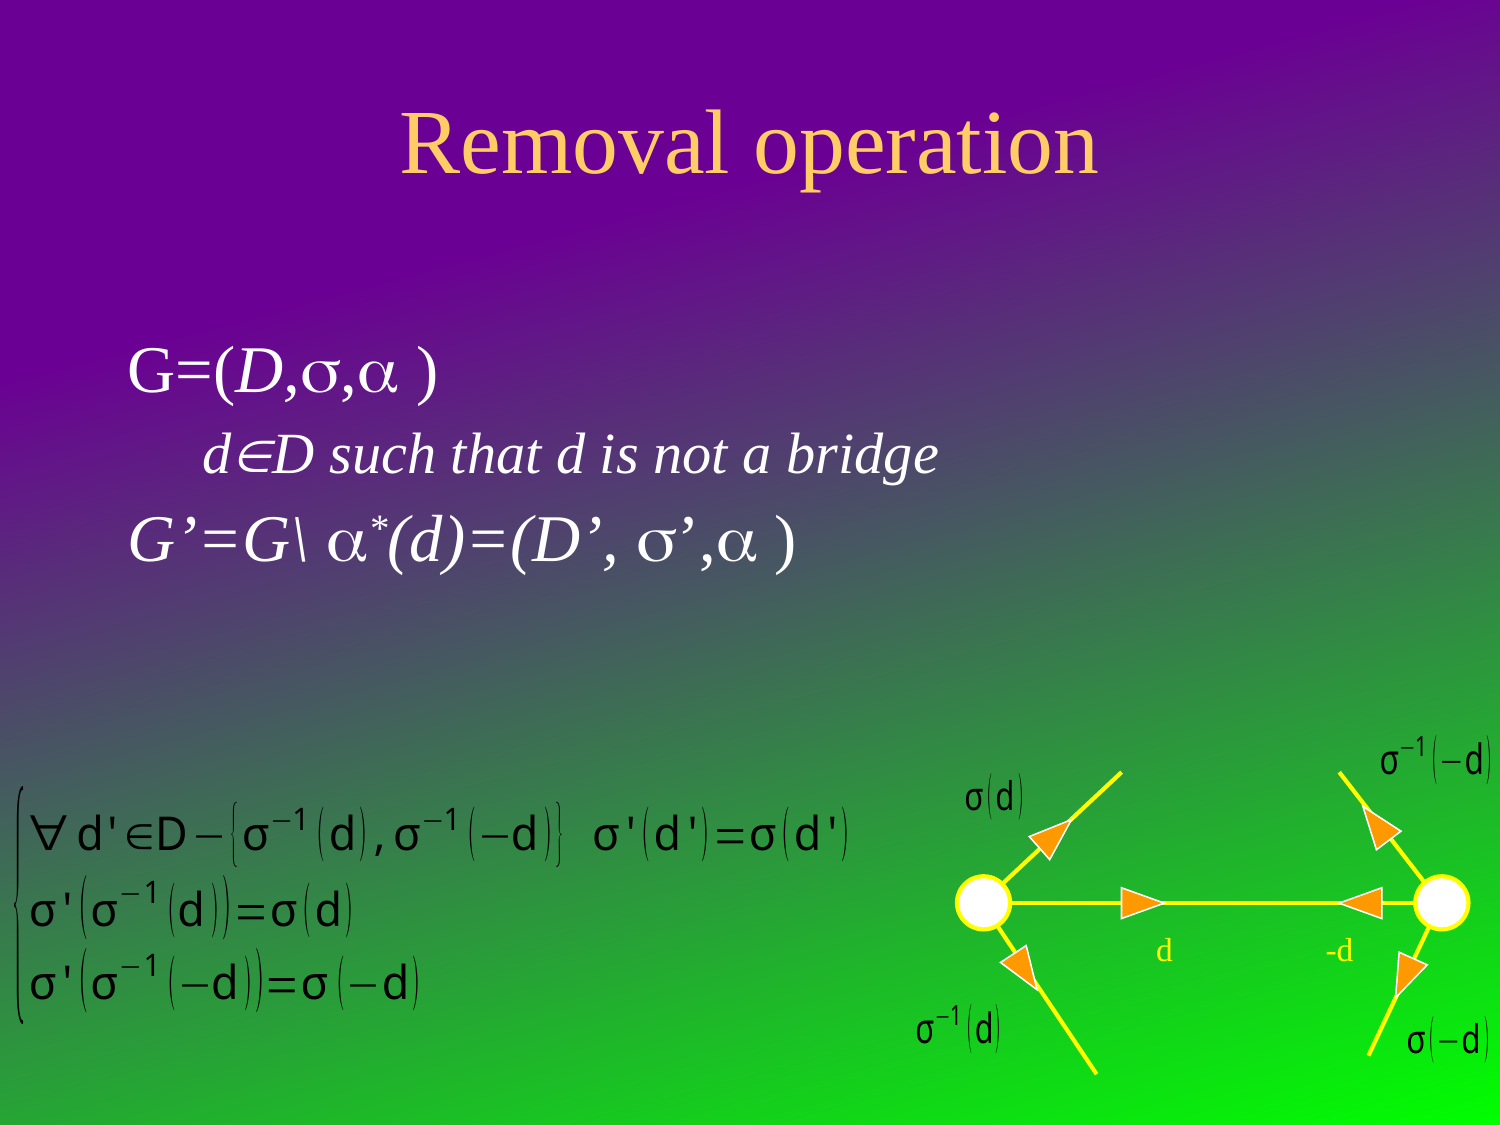

# Removal operation
G=(D,, )
dD such that d is not a bridge
G’=G\ *(d)=(D’, ’, )
d
-d